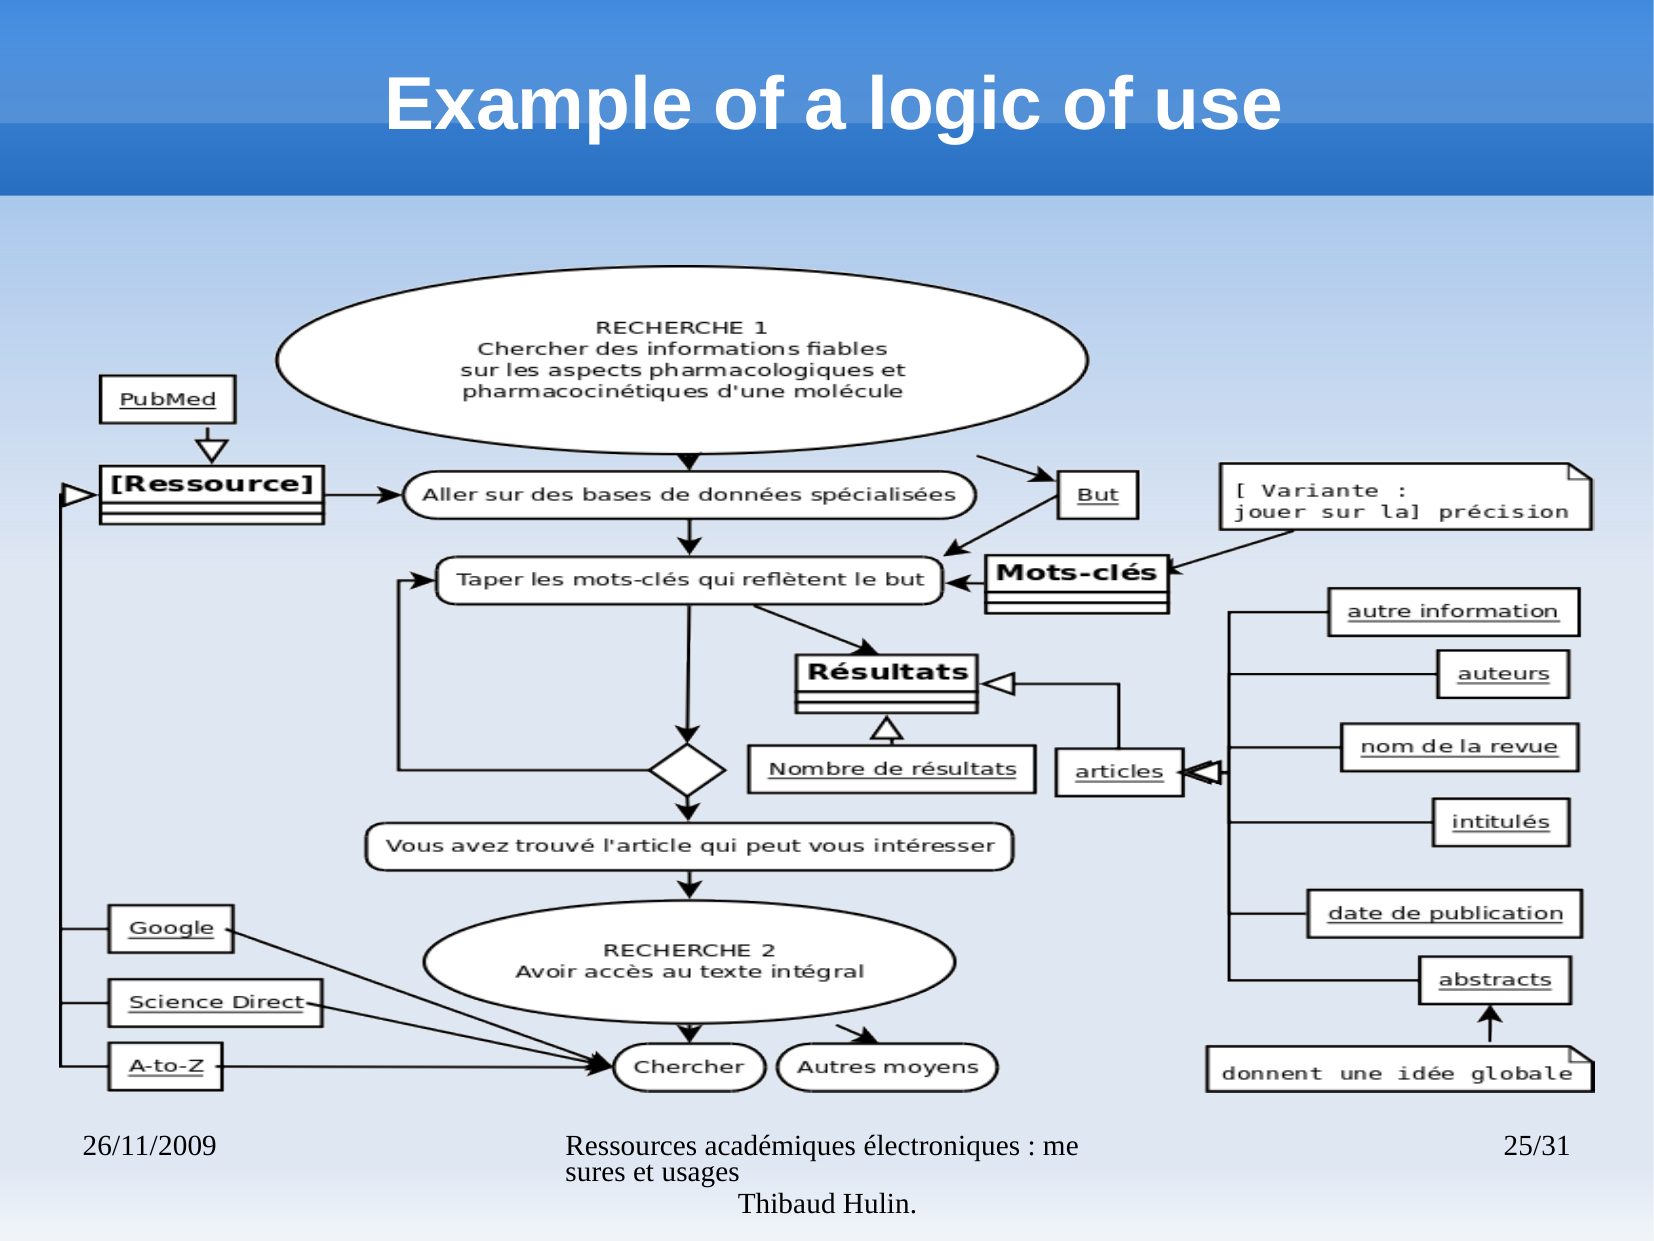

# Example of a logic of use
26/11/2009
Ressources académiques électroniques : mesures et usages
25